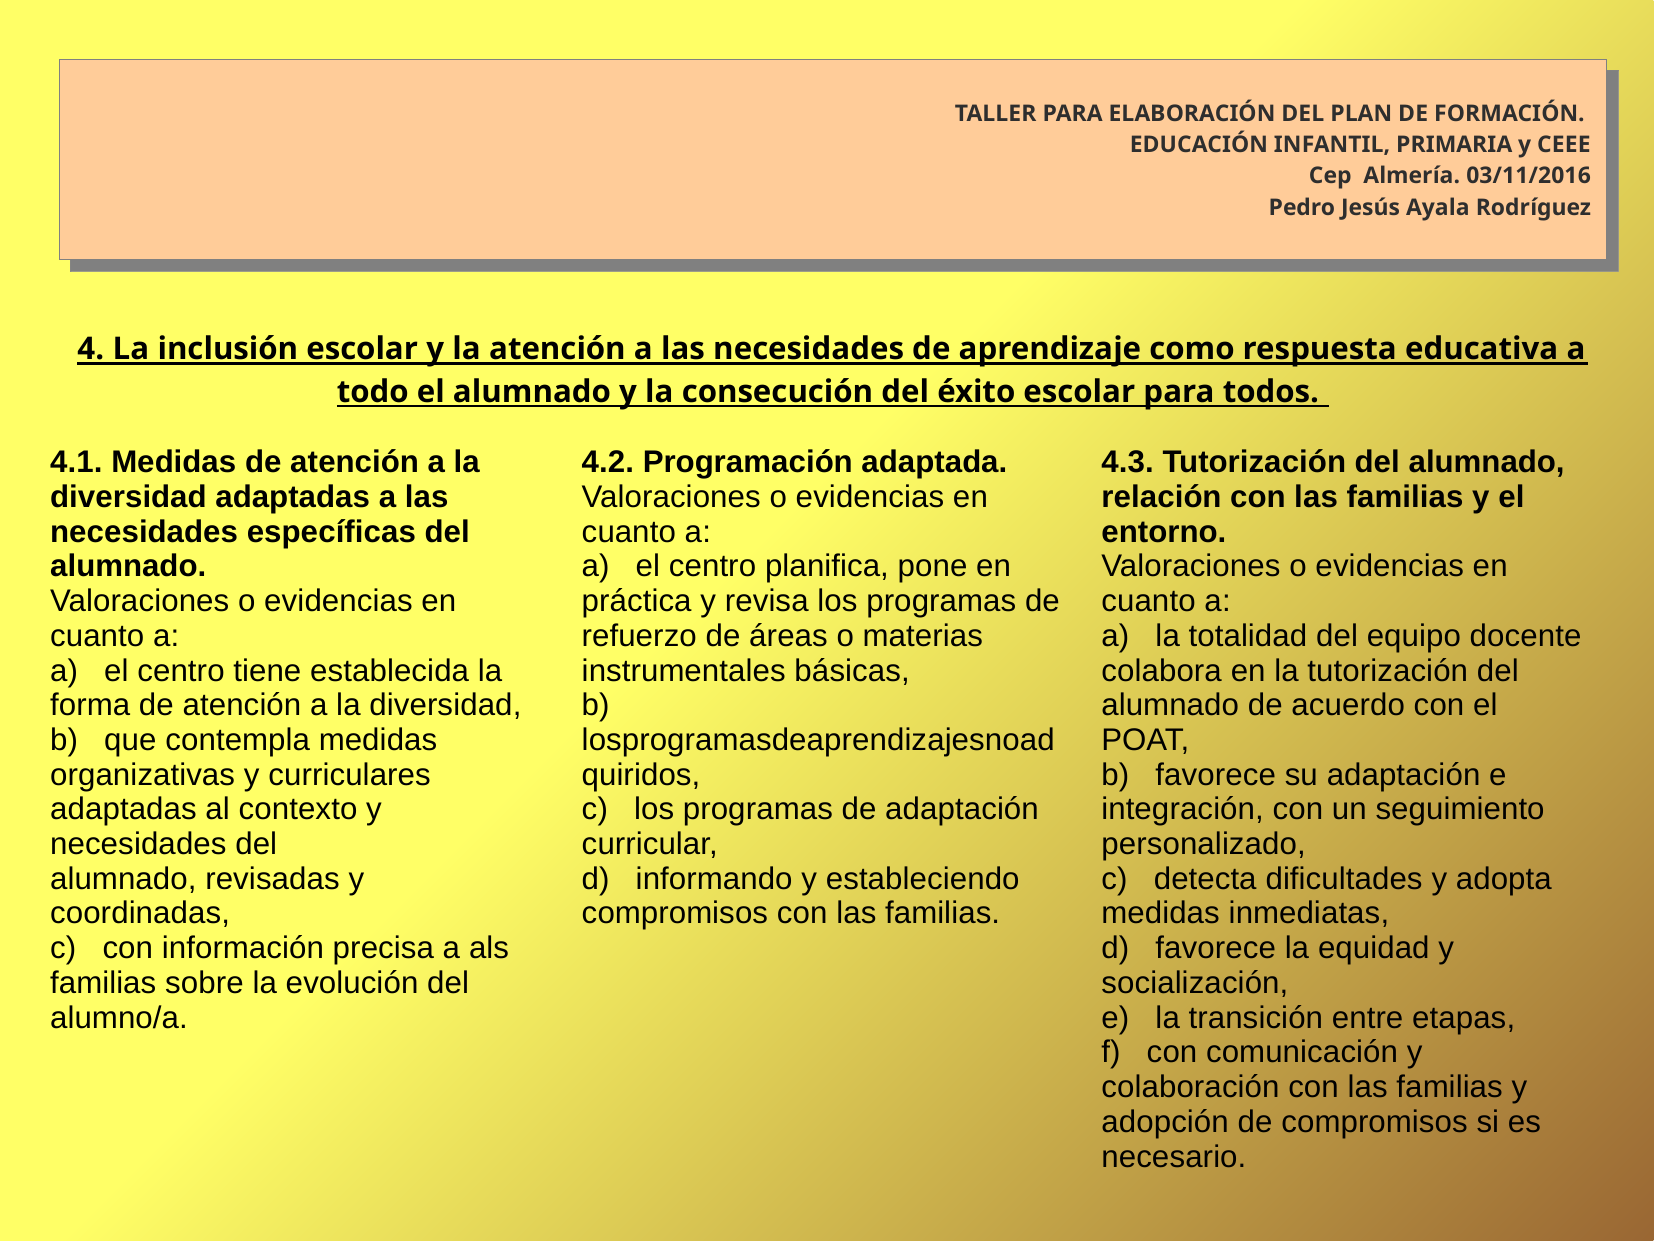

TALLER PARA ELABORACIÓN DEL PLAN DE FORMACIÓN.
EDUCACIÓN INFANTIL, PRIMARIA y CEEE
Cep Almería. 03/11/2016
Pedro Jesús Ayala Rodríguez
4. La inclusión escolar y la atención a las necesidades de aprendizaje como respuesta educativa a todo el alumnado y la consecución del éxito escolar para todos.
4.1. Medidas de atención a la diversidad adaptadas a las necesidades específicas del alumnado.
Valoraciones o evidencias en cuanto a:
a)   el centro tiene establecida la forma de atención a la diversidad,
b)   que contempla medidas organizativas y curriculares adaptadas al contexto y necesidades del
alumnado, revisadas y coordinadas,
c)   con información precisa a als familias sobre la evolución del alumno/a.
4.2. Programación adaptada.
Valoraciones o evidencias en cuanto a:
a)   el centro planifica, pone en práctica y revisa los programas de refuerzo de áreas o materias
instrumentales básicas,
b)   losprogramasdeaprendizajesnoadquiridos,
c)   los programas de adaptación curricular,
d)   informando y estableciendo compromisos con las familias.
4.3. Tutorización del alumnado, relación con las familias y el entorno.
Valoraciones o evidencias en cuanto a:
a)   la totalidad del equipo docente colabora en la tutorización del alumnado de acuerdo con el POAT,
b)   favorece su adaptación e integración, con un seguimiento personalizado,
c)   detecta dificultades y adopta medidas inmediatas,
d)   favorece la equidad y socialización,
e)   la transición entre etapas,
f)   con comunicación y colaboración con las familias y adopción de compromisos si es necesario.